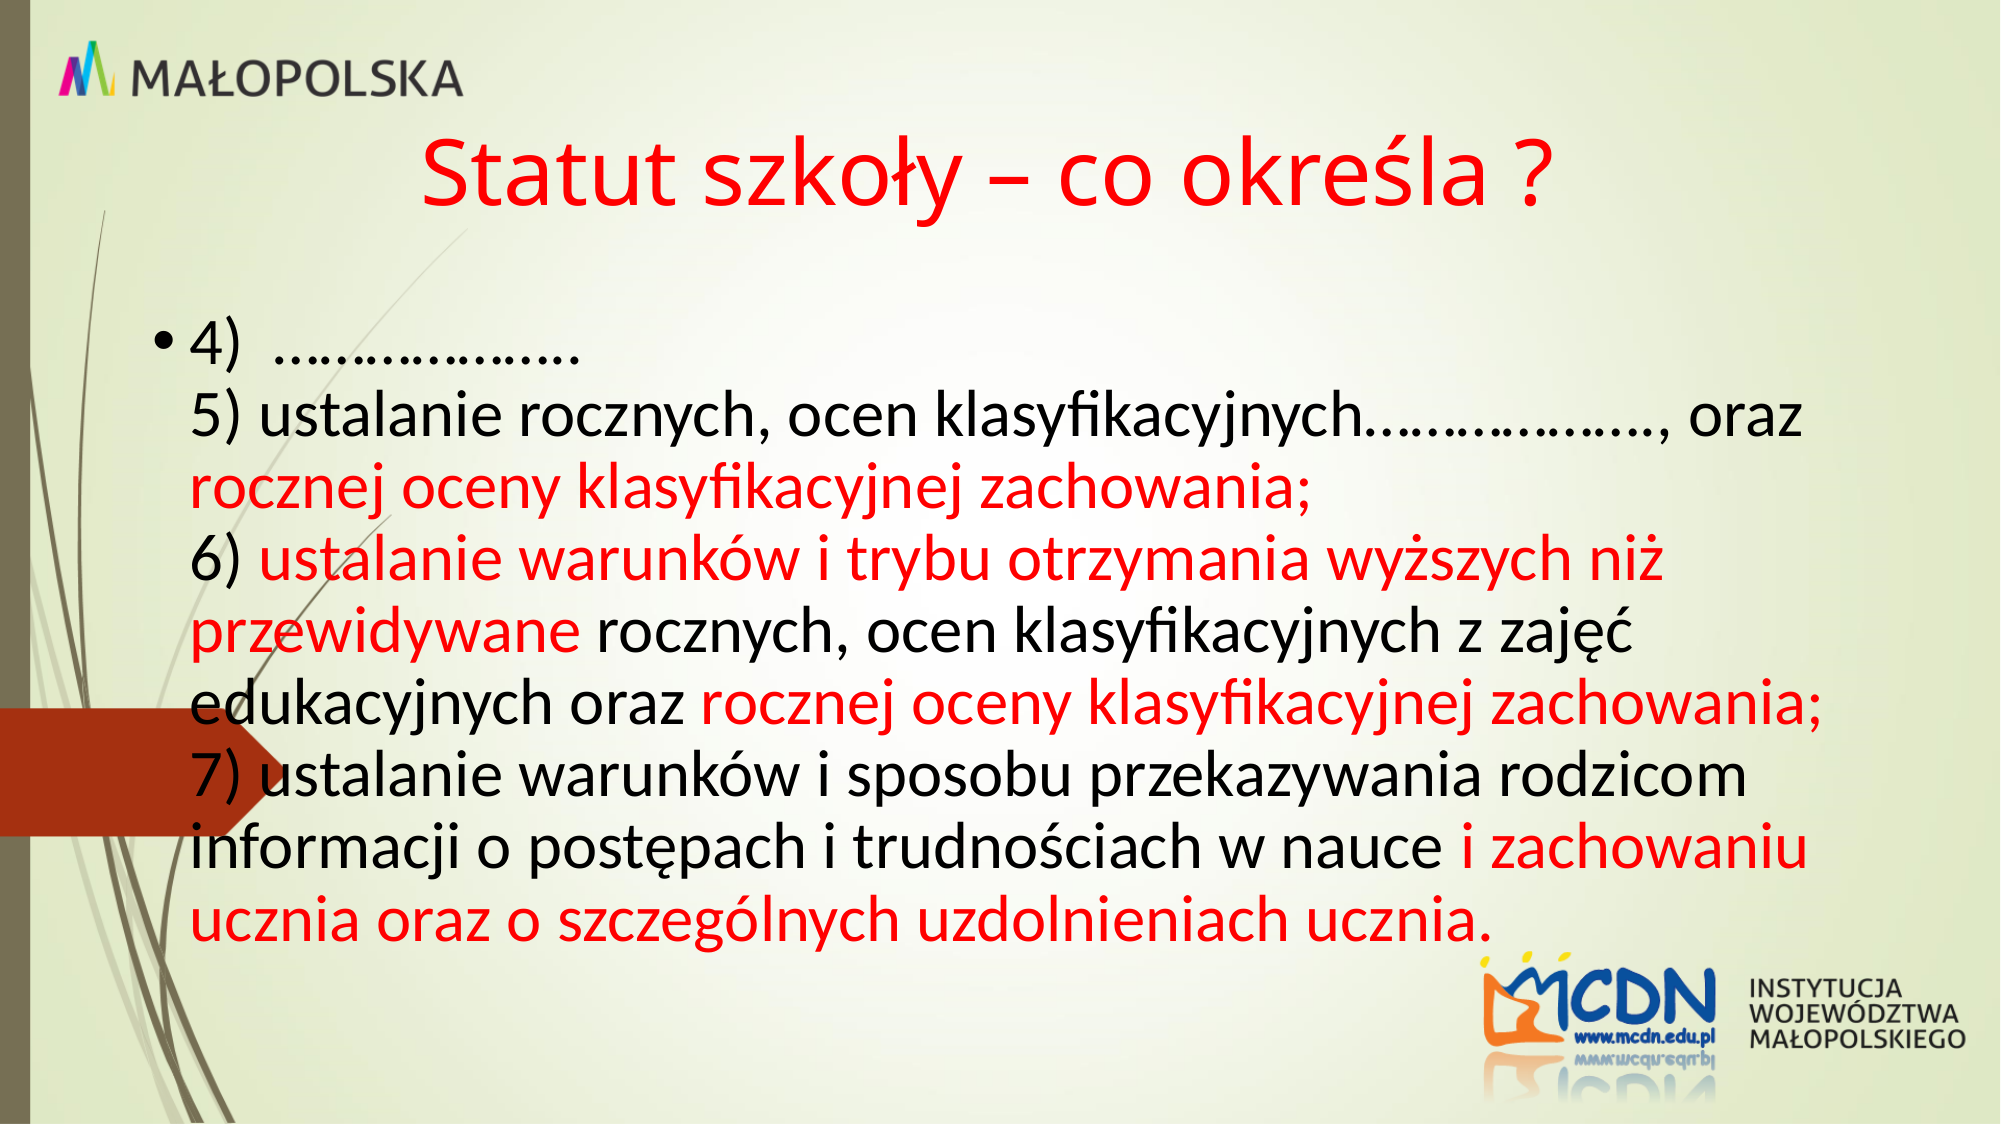

# Statut szkoły – co określa ?
4)  ………………..
5) ustalanie rocznych, ocen klasyfikacyjnych………………., oraz rocznej oceny klasyfikacyjnej zachowania;
6) ustalanie warunków i trybu otrzymania wyższych niż przewidywane rocznych, ocen klasyfikacyjnych z zajęć edukacyjnych oraz rocznej oceny klasyfikacyjnej zachowania;
7) ustalanie warunków i sposobu przekazywania rodzicom informacji o postępach i trudnościach w nauce i zachowaniu ucznia oraz o szczególnych uzdolnieniach ucznia.